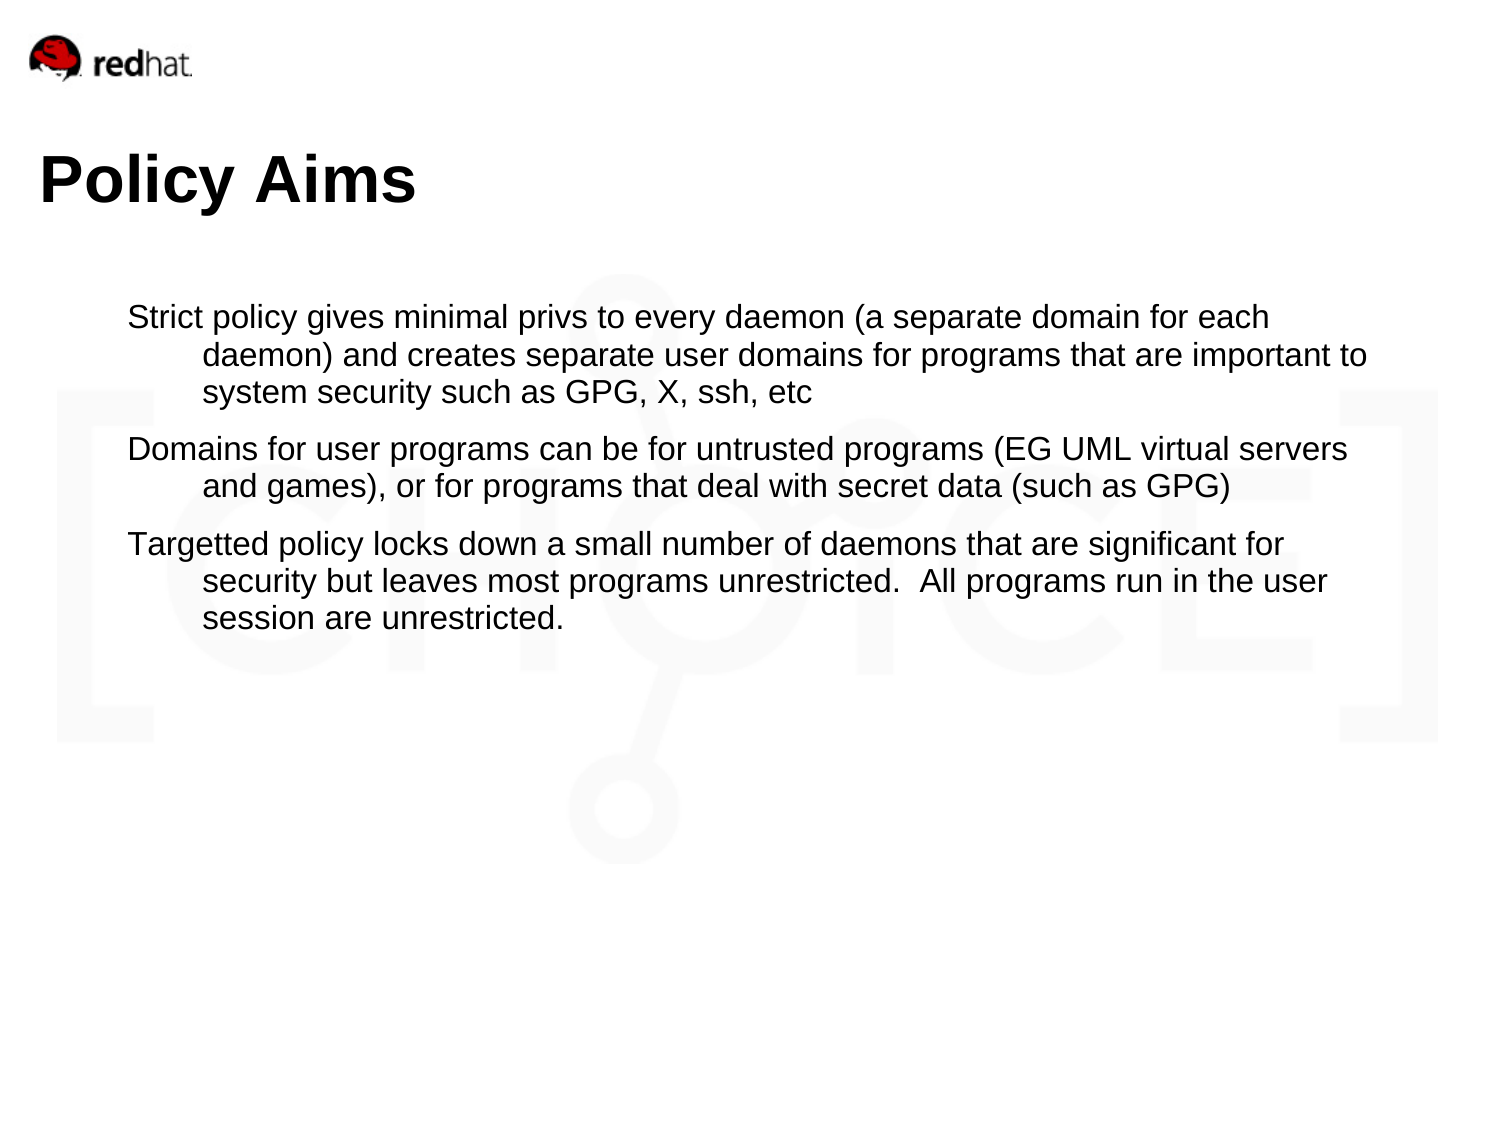

# Policy Aims
Strict policy gives minimal privs to every daemon (a separate domain for each daemon) and creates separate user domains for programs that are important to system security such as GPG, X, ssh, etc
Domains for user programs can be for untrusted programs (EG UML virtual servers and games), or for programs that deal with secret data (such as GPG)
Targetted policy locks down a small number of daemons that are significant for security but leaves most programs unrestricted. All programs run in the user session are unrestricted.